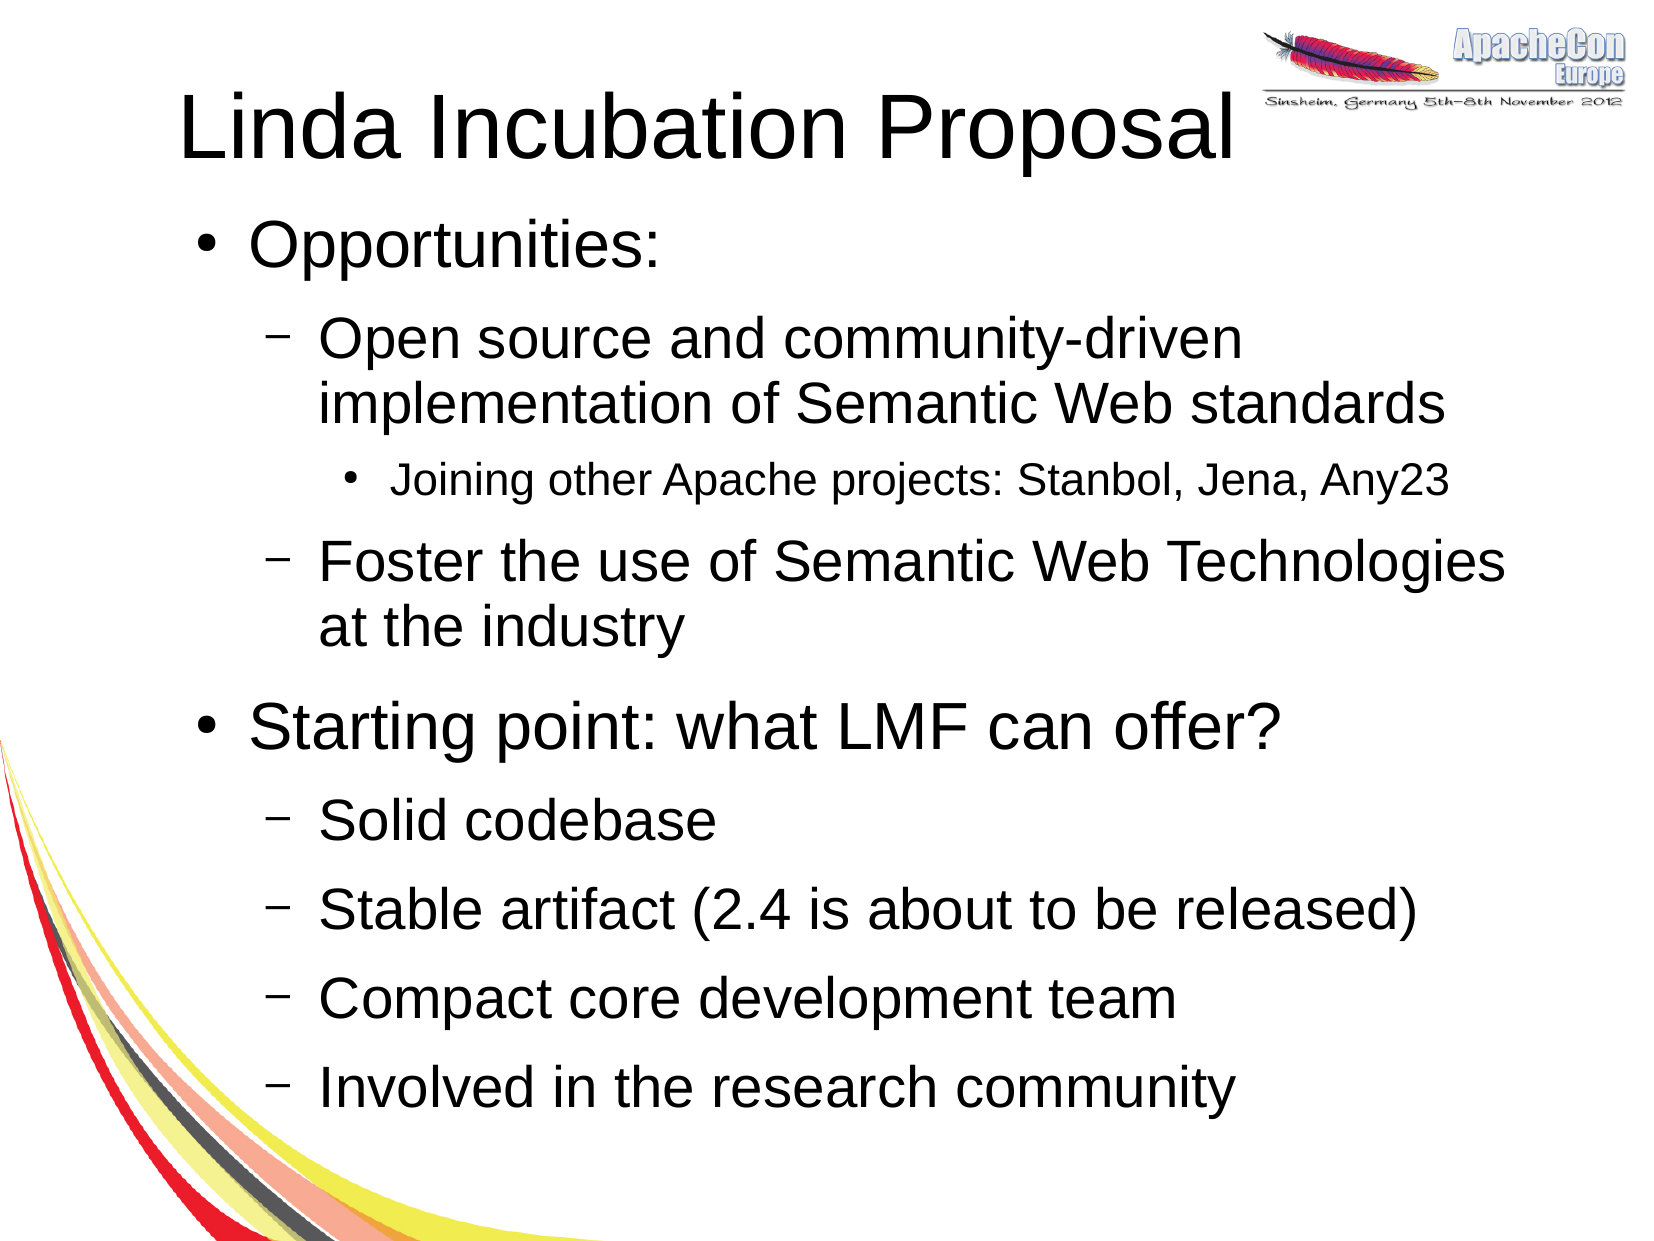

# Linda Incubation Proposal
Opportunities:
Open source and community-driven implementation of Semantic Web standards
Joining other Apache projects: Stanbol, Jena, Any23
Foster the use of Semantic Web Technologies at the industry
Starting point: what LMF can offer?
Solid codebase
Stable artifact (2.4 is about to be released)
Compact core development team
Involved in the research community